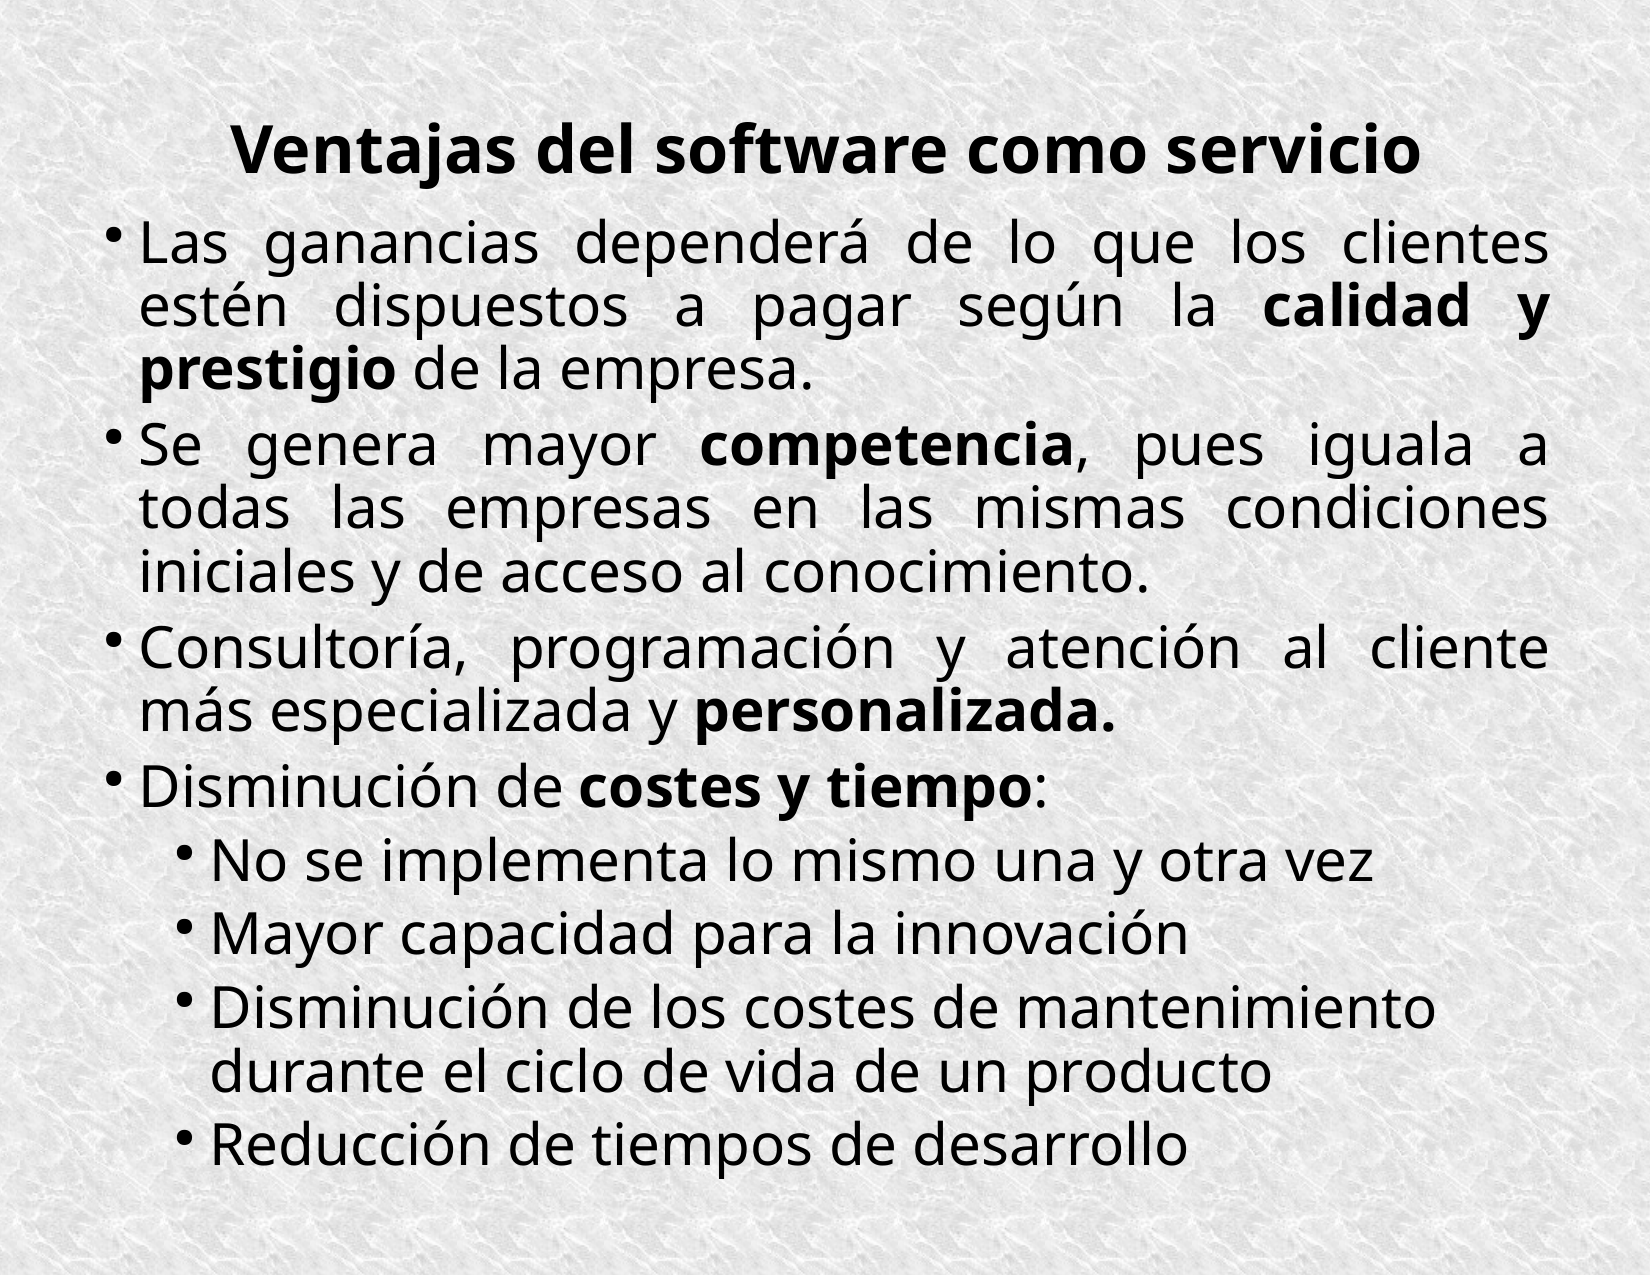

# Ventajas del software como servicio
Las ganancias dependerá de lo que los clientes estén dispuestos a pagar según la calidad y prestigio de la empresa.
Se genera mayor competencia, pues iguala a todas las empresas en las mismas condiciones iniciales y de acceso al conocimiento.
Consultoría, programación y atención al cliente más especializada y personalizada.
Disminución de costes y tiempo:
No se implementa lo mismo una y otra vez
Mayor capacidad para la innovación
Disminución de los costes de mantenimiento durante el ciclo de vida de un producto
Reducción de tiempos de desarrollo